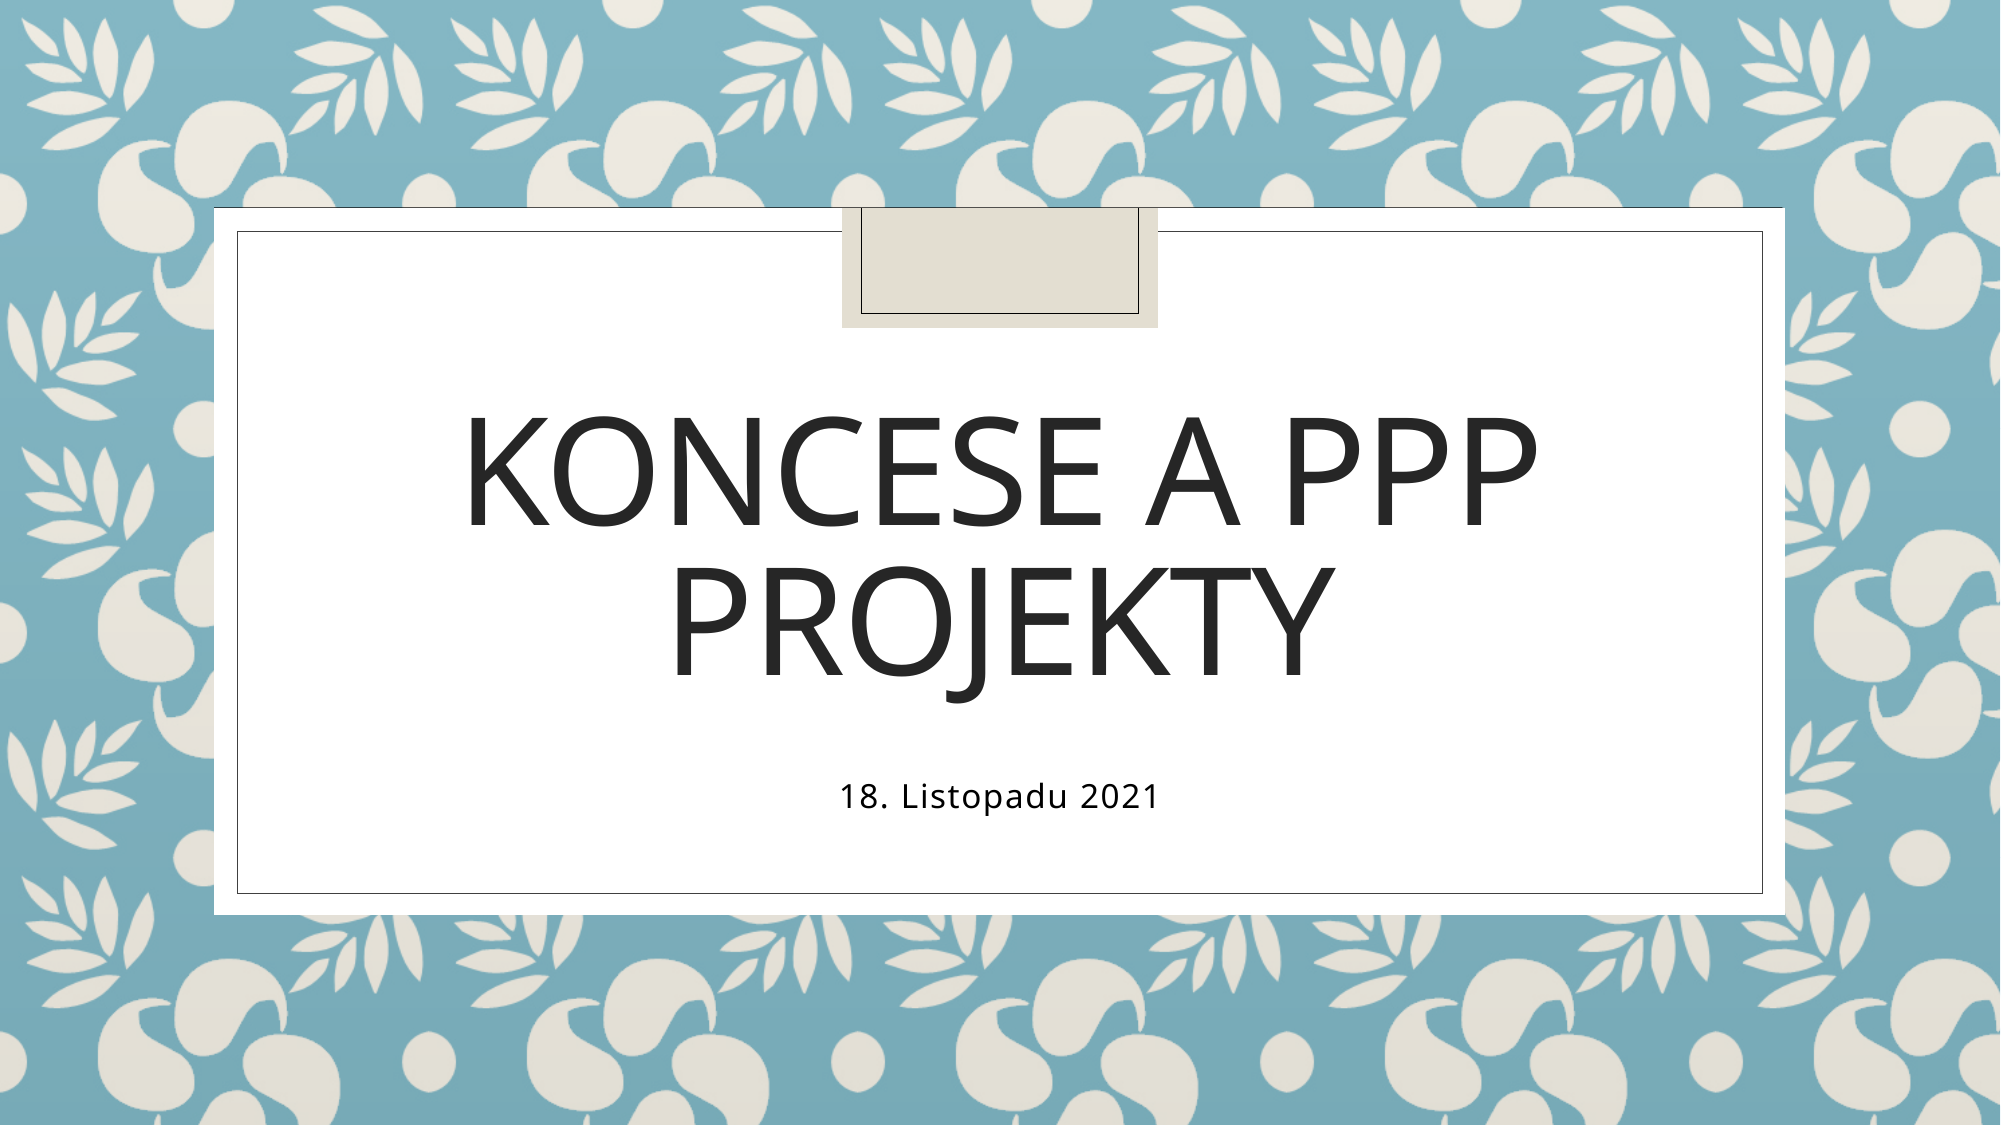

# Koncese a PPP projekty
18. Listopadu 2021